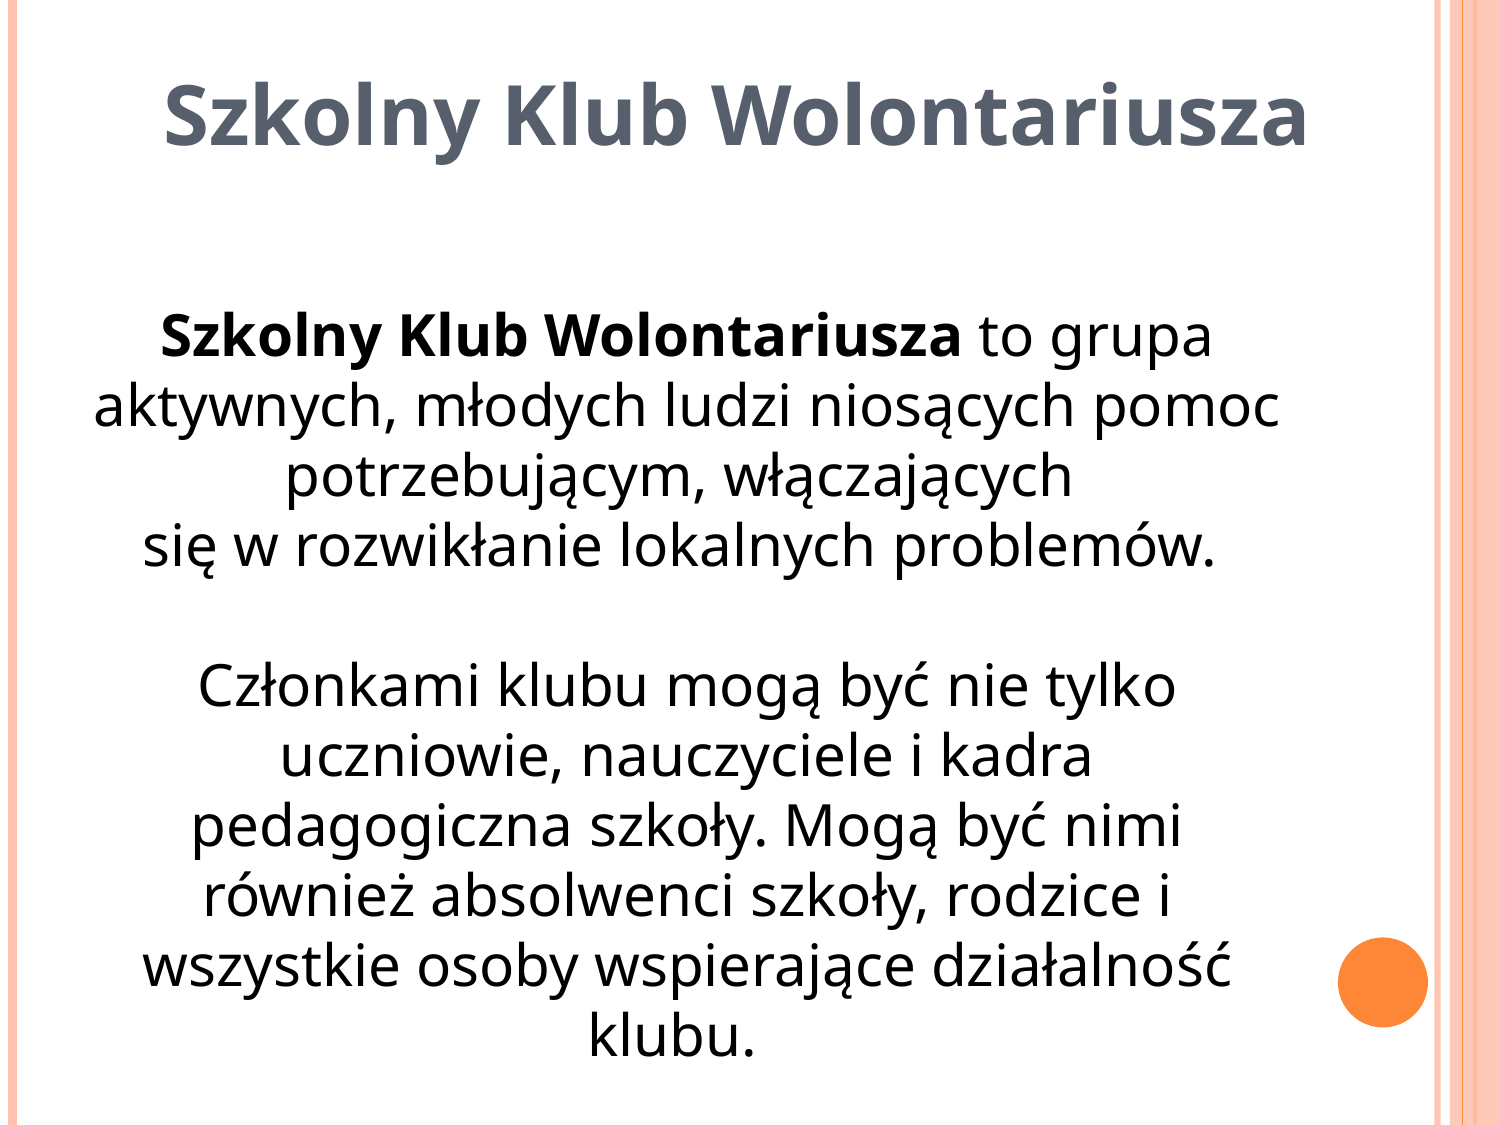

# Szkolny Klub Wolontariusza
Szkolny Klub Wolontariusza to grupa aktywnych, młodych ludzi niosących pomoc potrzebującym, włączających
się w rozwikłanie lokalnych problemów.
Członkami klubu mogą być nie tylko uczniowie, nauczyciele i kadra pedagogiczna szkoły. Mogą być nimi również absolwenci szkoły, rodzice i wszystkie osoby wspierające działalność klubu.